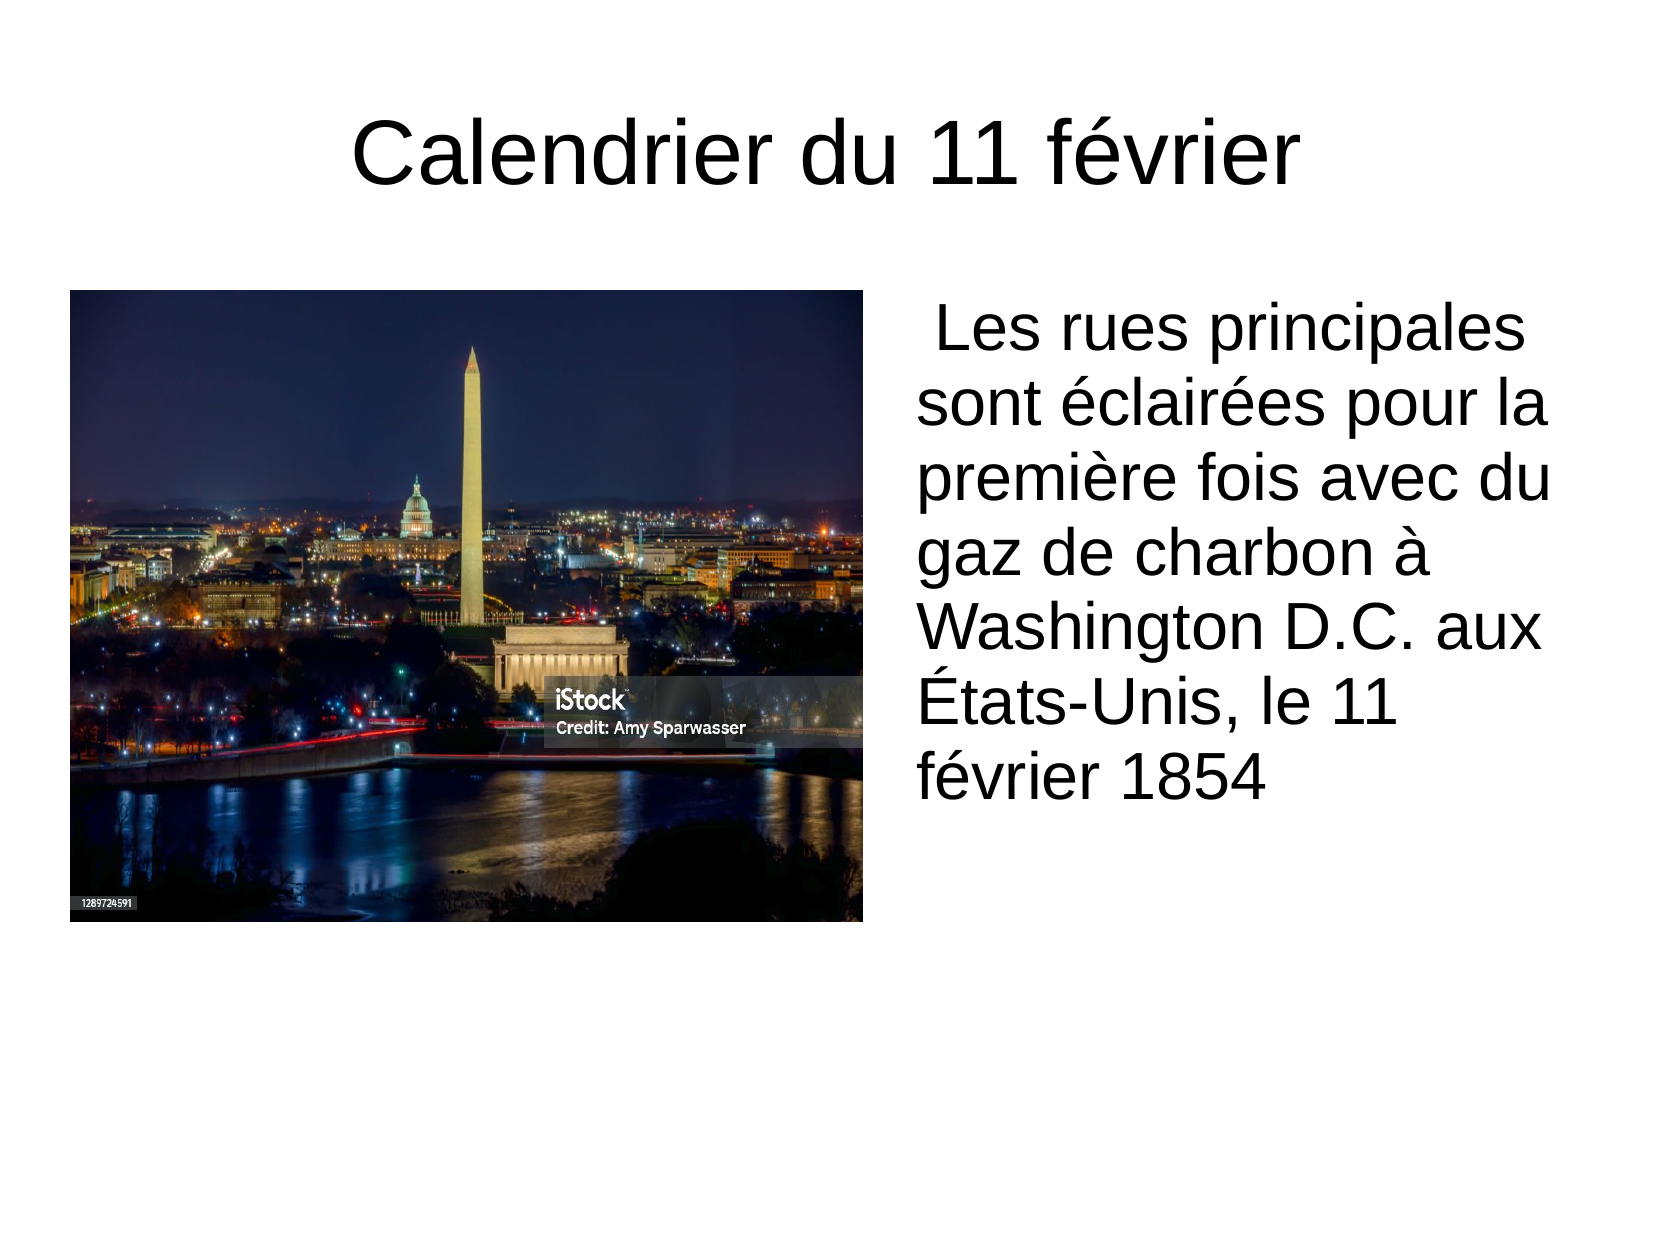

# Calendrier du 11 février
 Les rues principales sont éclairées pour la première fois avec du gaz de charbon à Washington D.C. aux États-Unis, le 11 février 1854